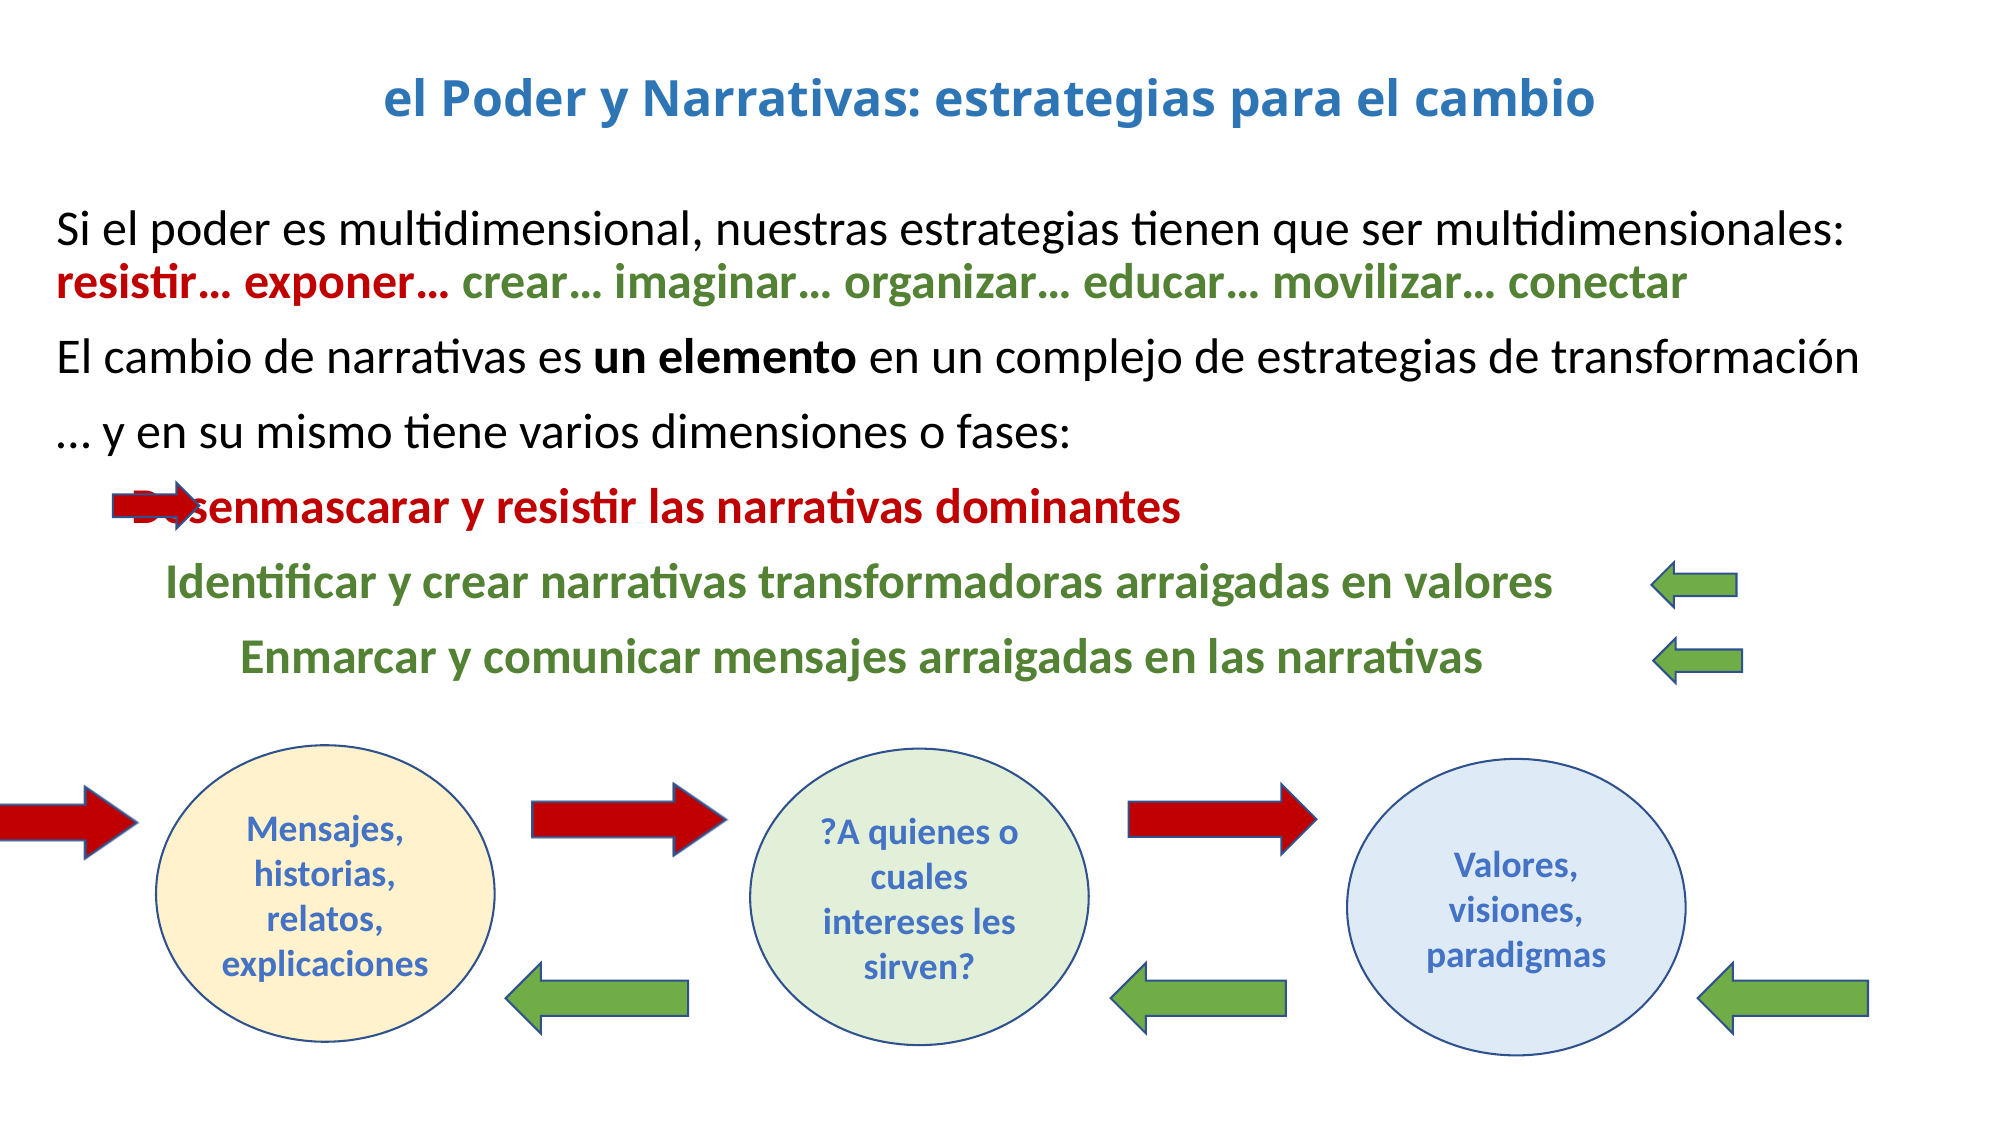

Exponer y desenmascarar las narrativas dominantes
# el Poder y Narrativas: estrategias para el cambio
Si el poder es multidimensional, nuestras estrategias tienen que ser multidimensionales:	resistir… exponer… crear… imaginar… organizar… educar… movilizar… conectar
El cambio de narrativas es un elemento en un complejo de estrategias de transformación
… y en su mismo tiene varios dimensiones o fases:
 	Desenmascarar y resistir las narrativas dominantes
	 Identificar y crear narrativas transformadoras arraigadas en valores
		 Enmarcar y comunicar mensajes arraigadas en las narrativas
Mensajes, historias, relatos, explicaciones
?A quienes o cuales intereses les sirven?
Valores, visiones, paradigmas